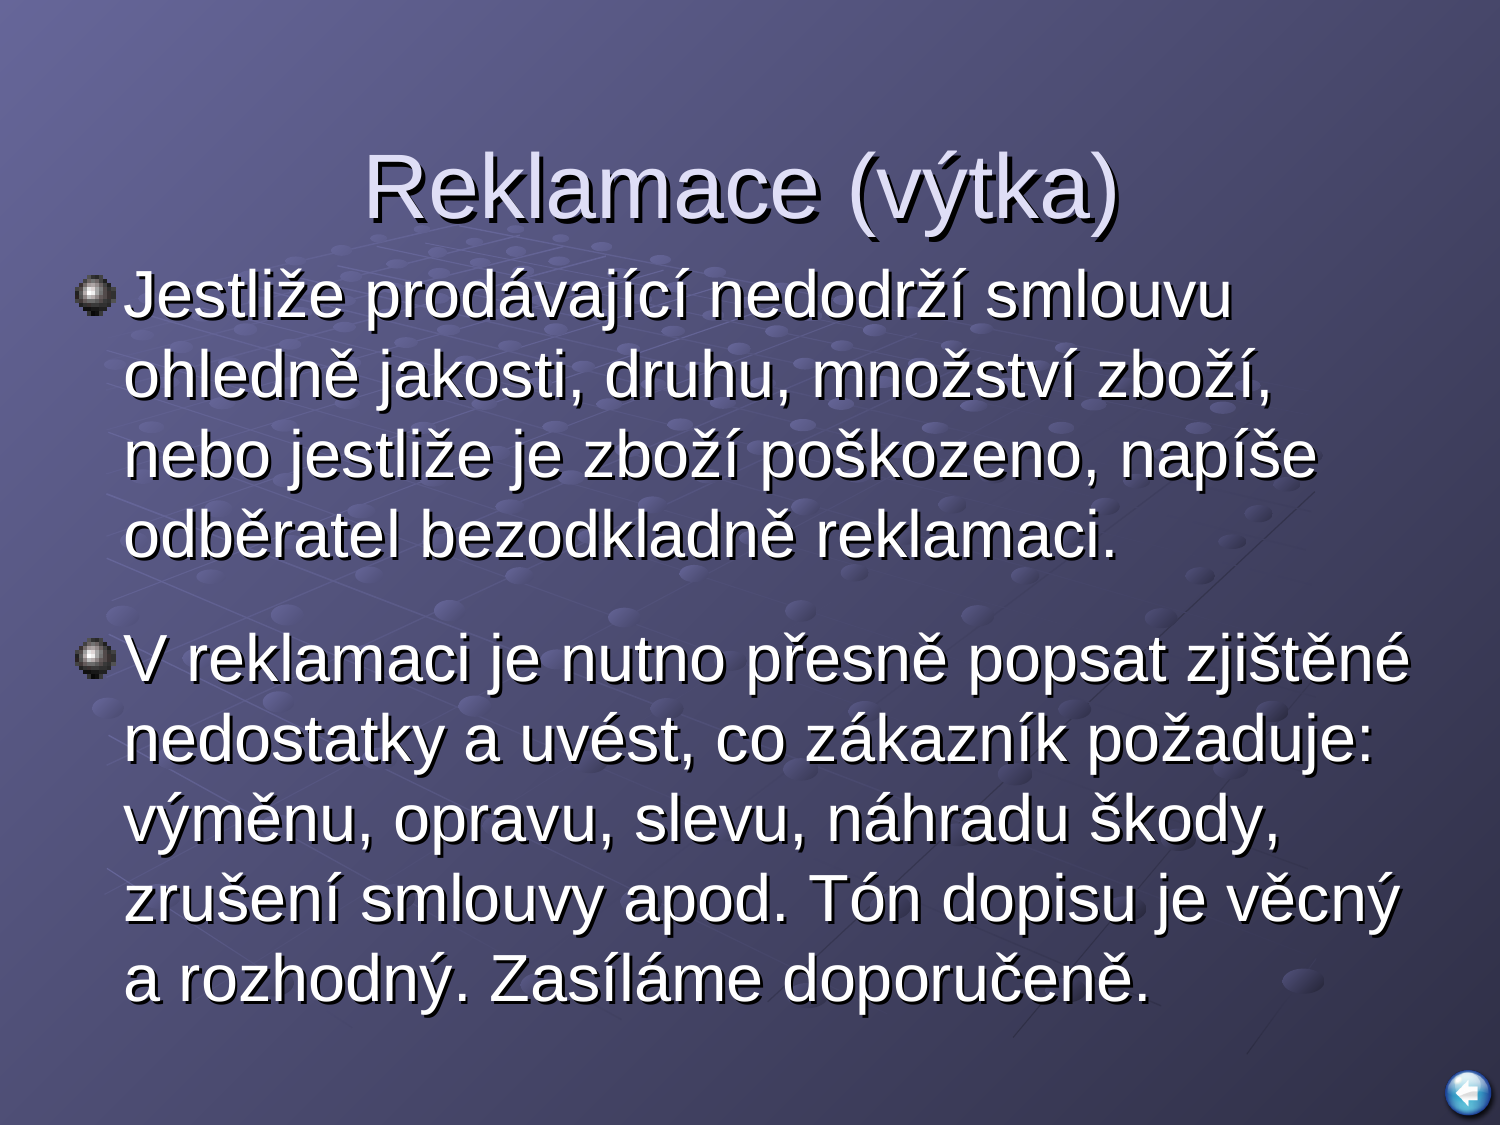

# Reklamace (výtka)‏
Jestliže prodávající nedodrží smlouvu ohledně jakosti, druhu, množství zboží, nebo jestliže je zboží poškozeno, napíše odběratel bezodkladně reklamaci.
V reklamaci je nutno přesně popsat zjištěné nedostatky a uvést, co zákazník požaduje: výměnu, opravu, slevu, náhradu škody, zrušení smlouvy apod. Tón dopisu je věcný a rozhodný. Zasíláme doporučeně.